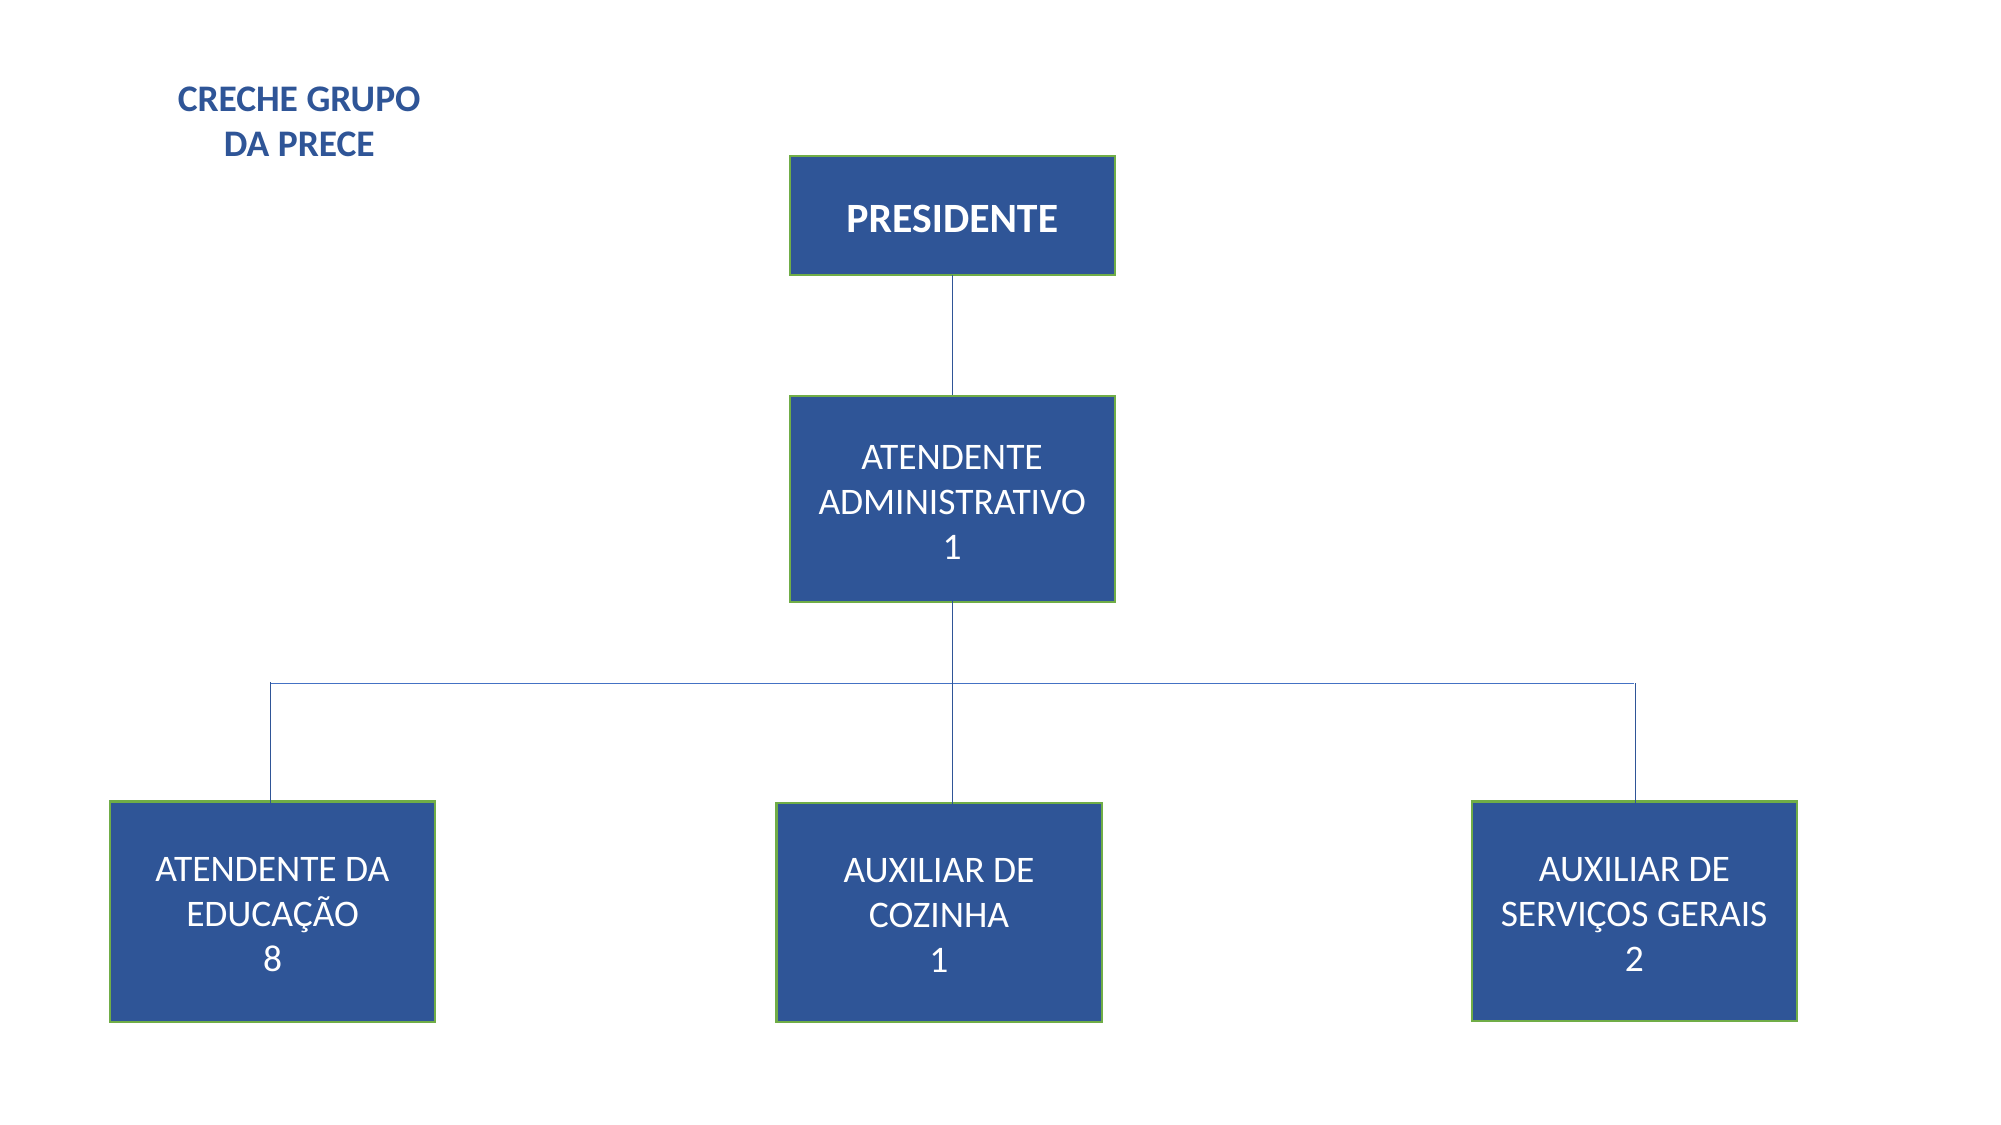

CRECHE GRUPO
DA PRECE
PRESIDENTE
ATENDENTE ADMINISTRATIVO
1
ATENDENTE DA EDUCAÇÃO
8
AUXILIAR DE SERVIÇOS GERAIS
2
AUXILIAR DE COZINHA
1